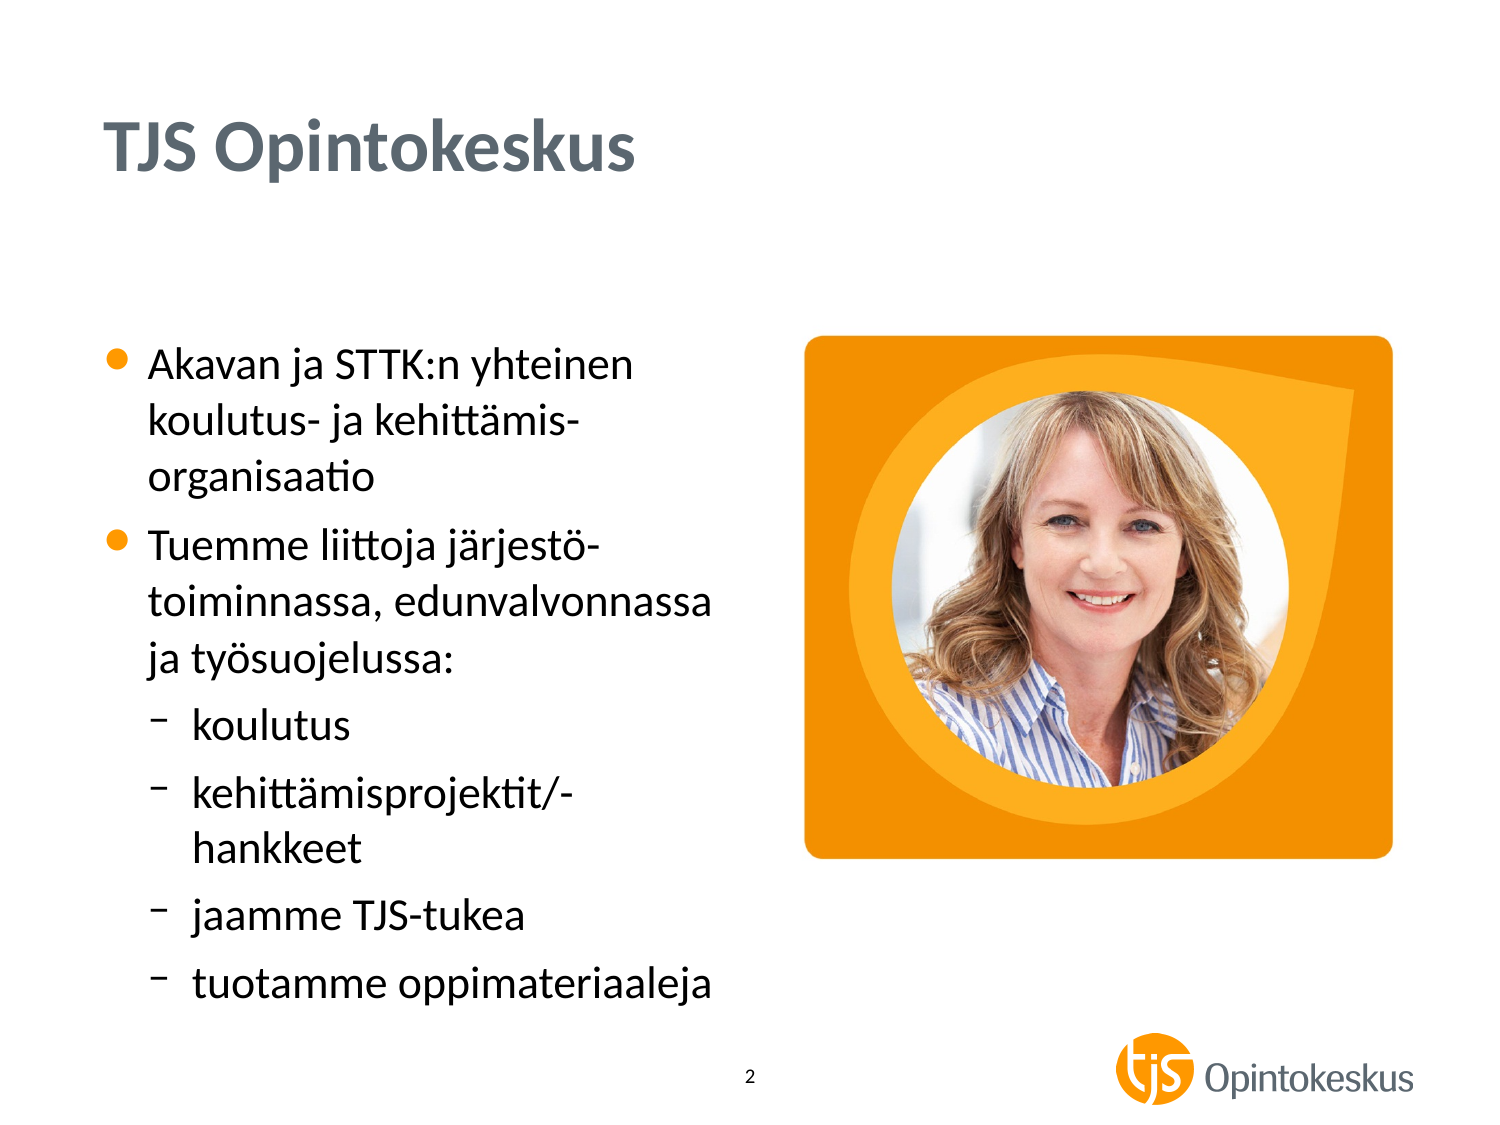

TJS Opintokeskus
# Akavan ja STTK:n yhteinen koulutus- ja kehittämis-organisaatio
Tuemme liittoja järjestö-toiminnassa, edunvalvonnassa ja työsuojelussa:
koulutus
kehittämisprojektit/-hankkeet
jaamme TJS-tukea
tuotamme oppimateriaaleja